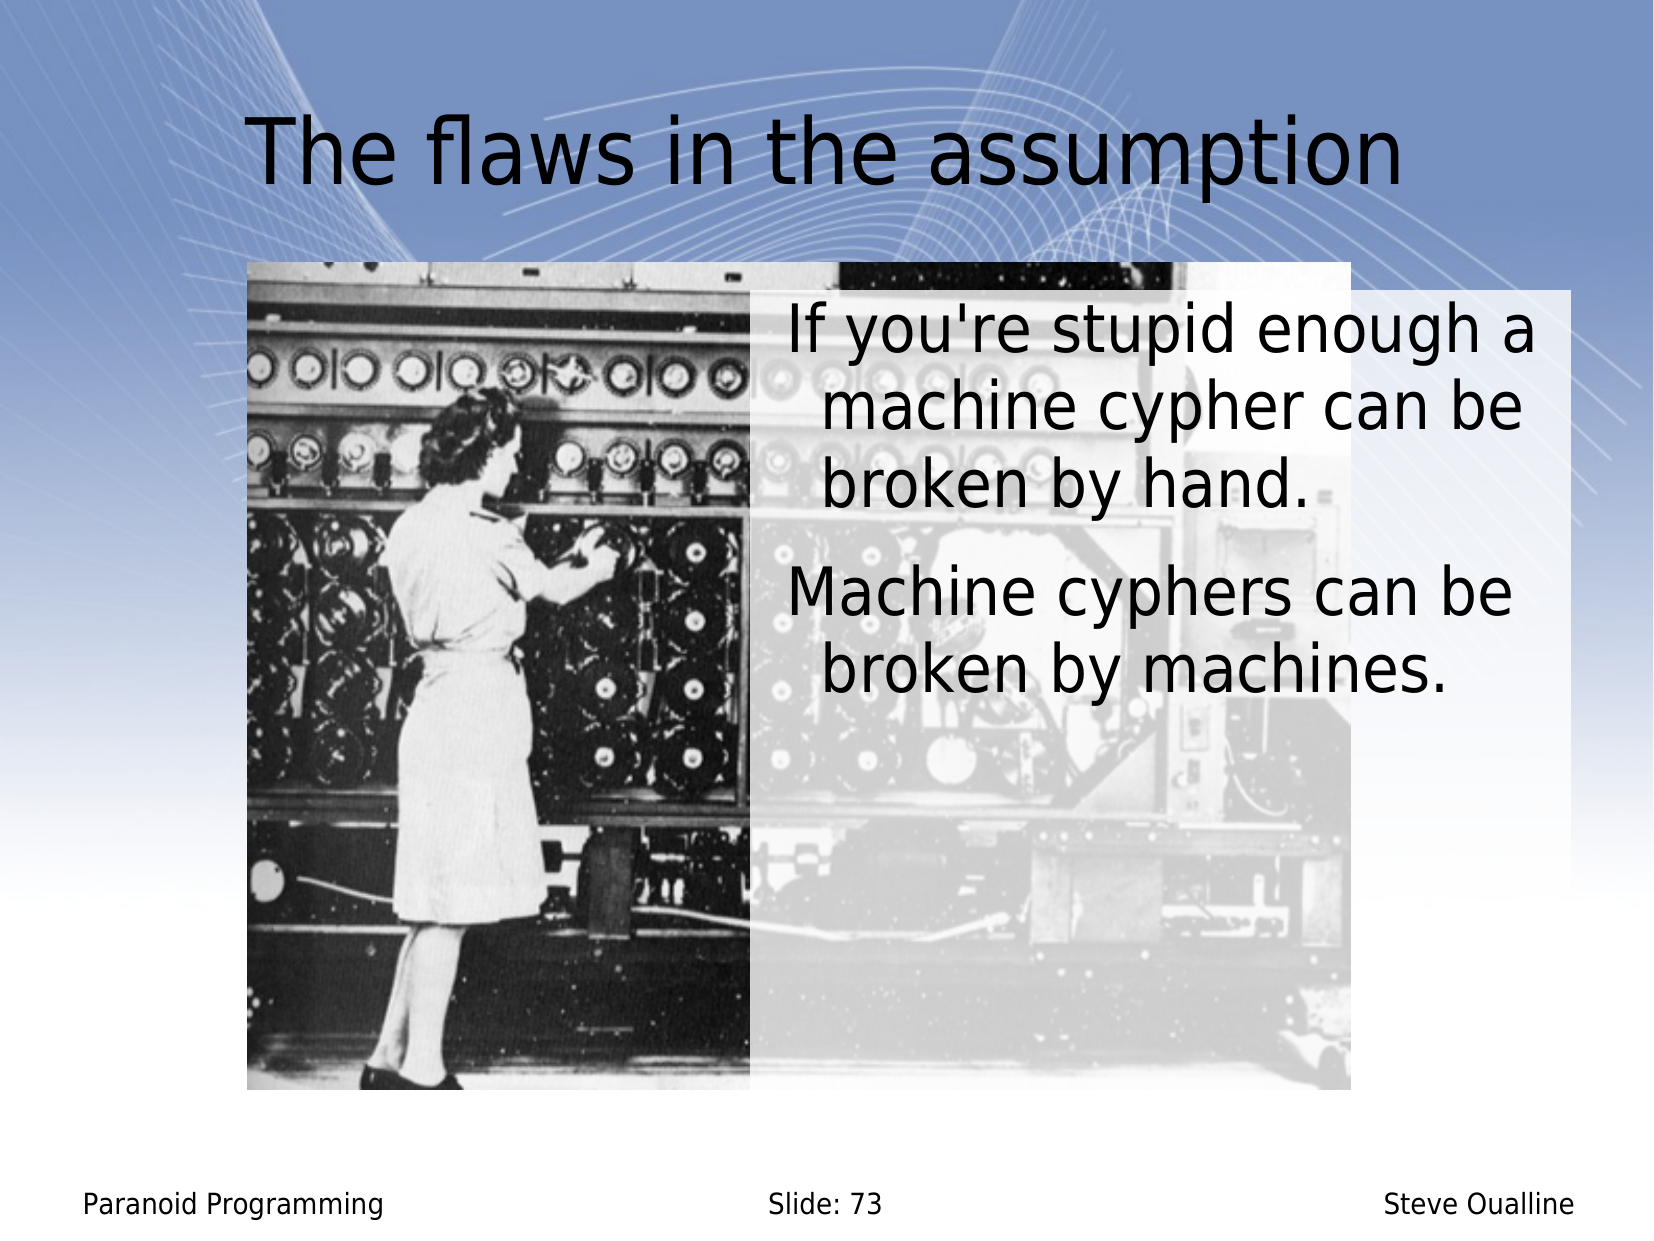

# The flaws in the assumption
 If you're stupid enough a machine cypher can be broken by hand.
 Machine cyphers can be broken by machines.
Paranoid Programming
Steve Oualline
73